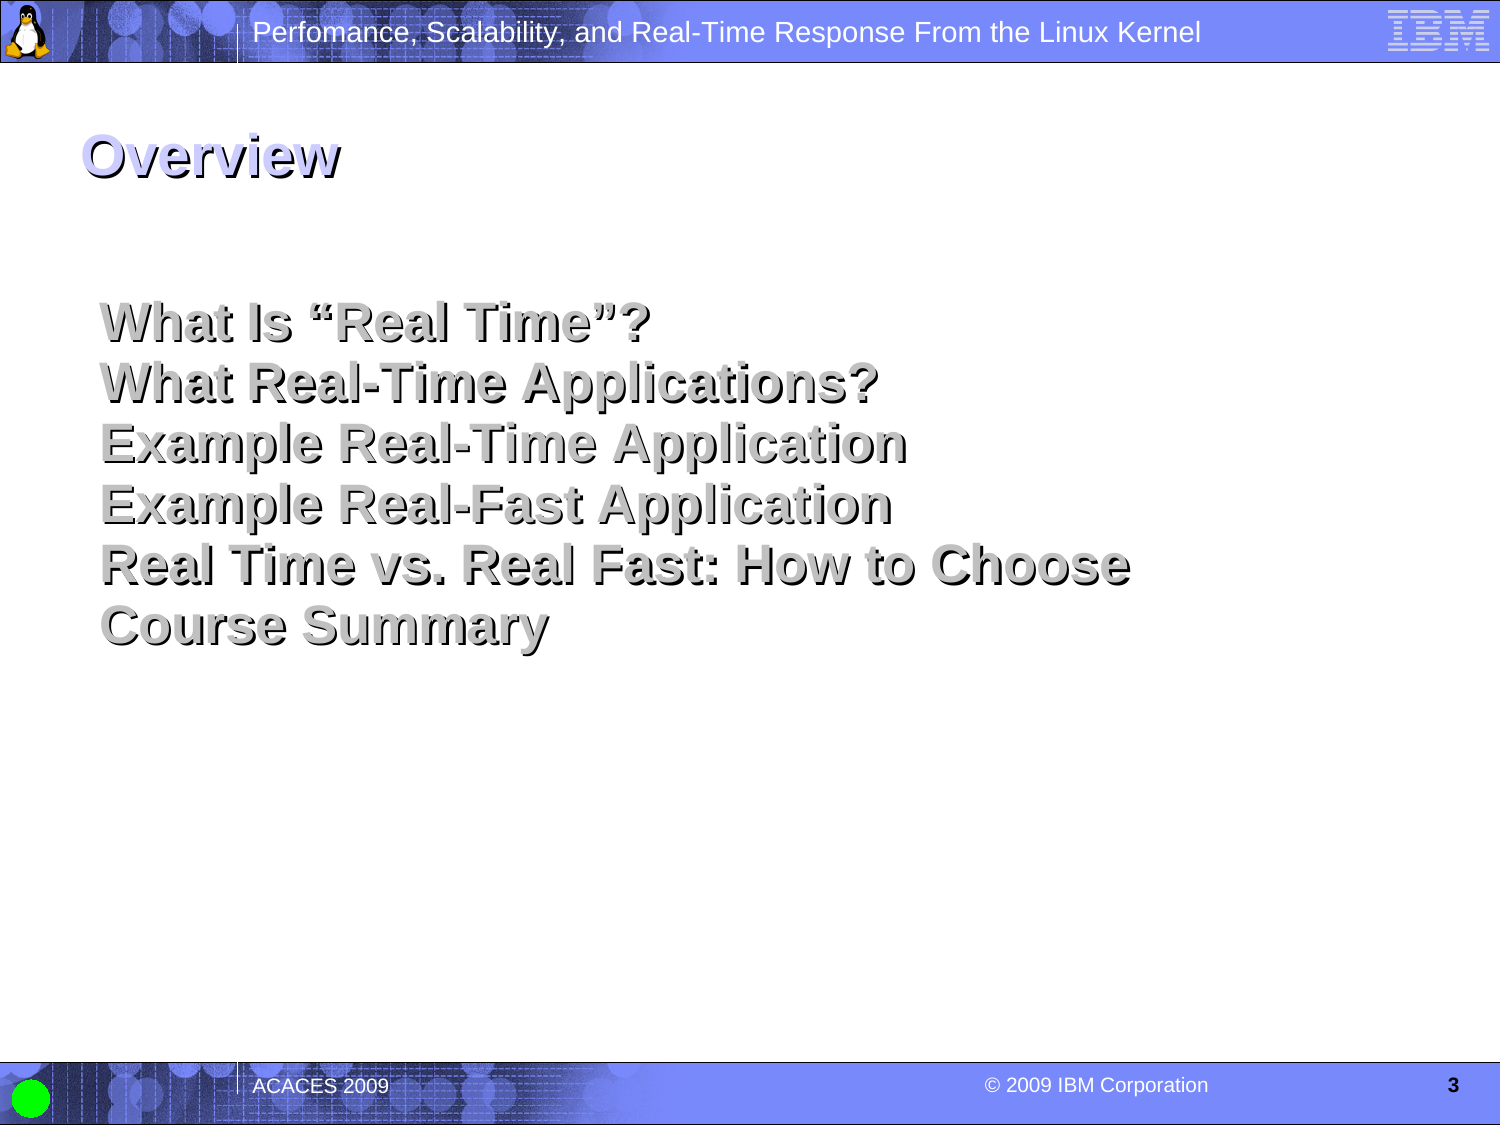

# Overview
What Is “Real Time”?
What Real-Time Applications?
Example Real-Time Application
Example Real-Fast Application
Real Time vs. Real Fast: How to Choose
Course Summary
3